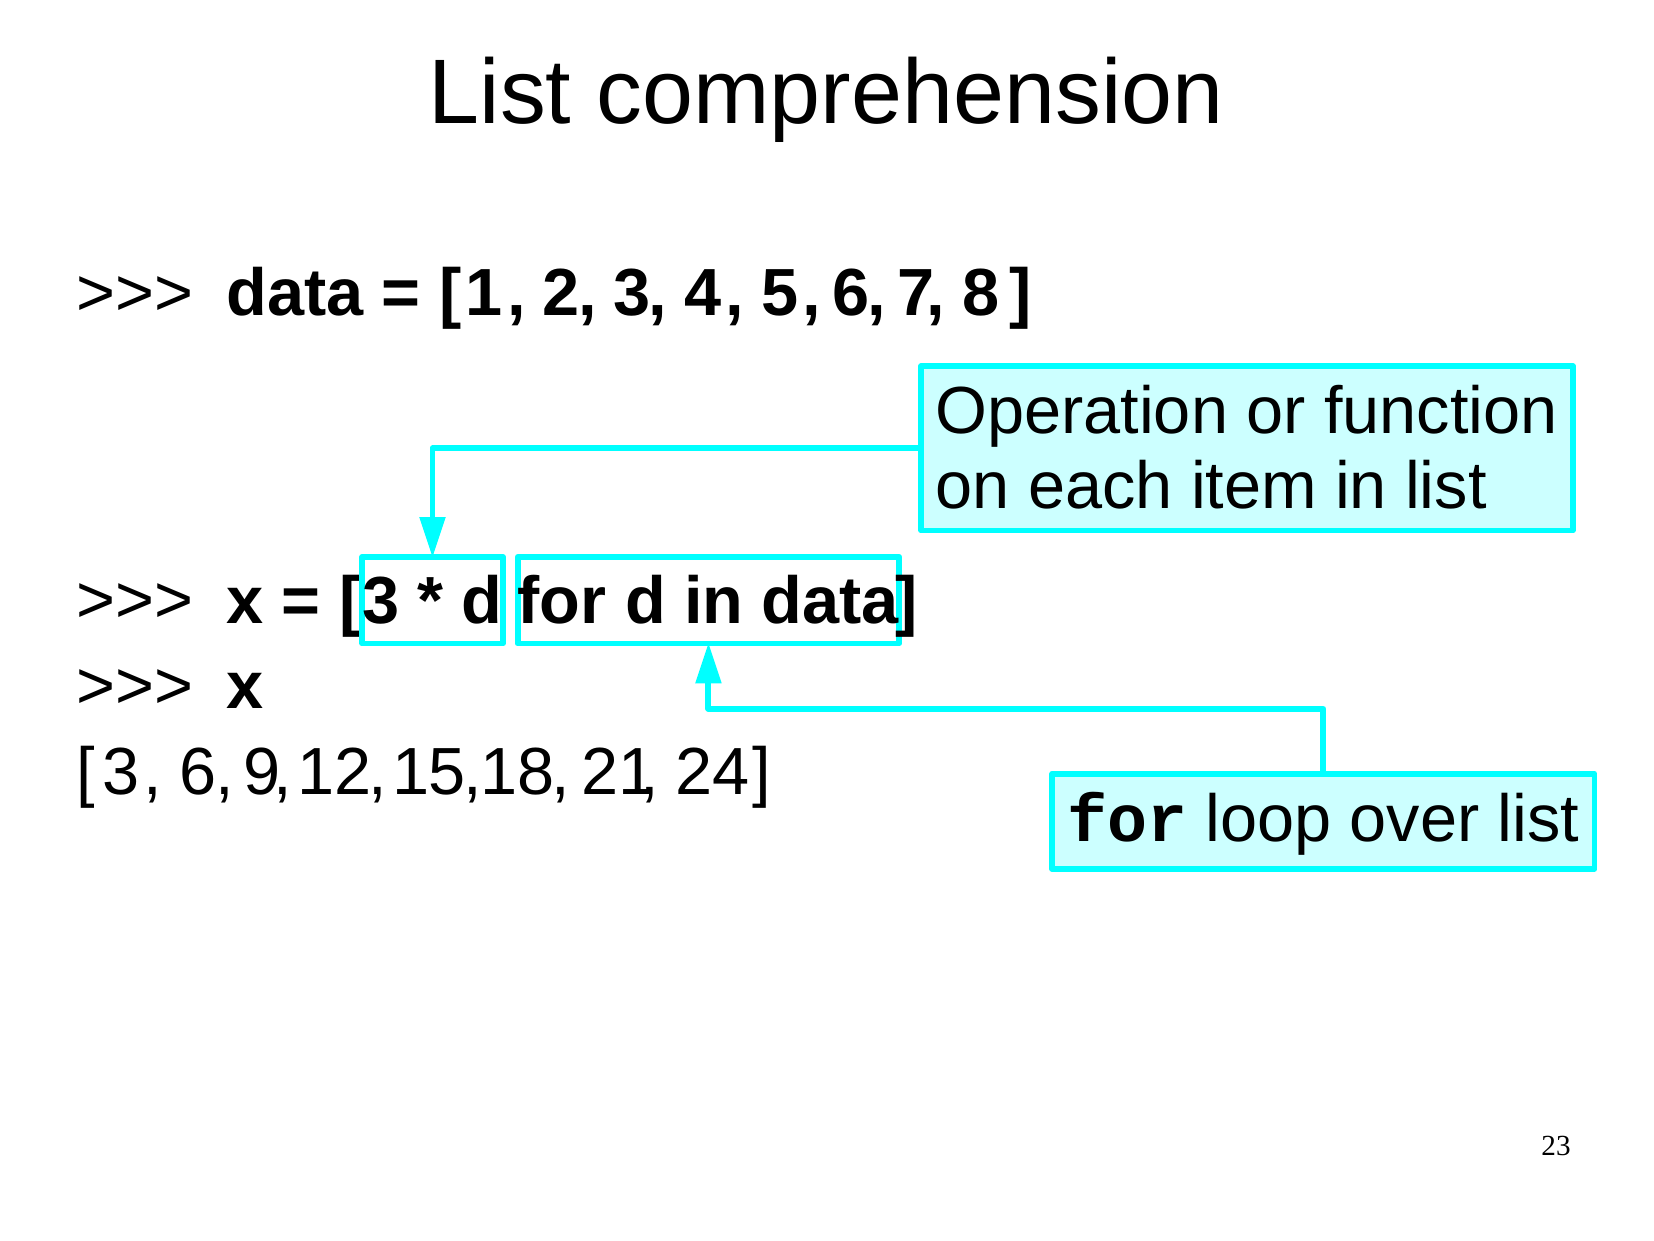

List comprehension
data = [
1
,
2
,
3
,
4
,
5
,
6
,
7
,
8
]
>>>
Operation or function
on each item in list
>>>
x = [
3 * d
for d in data
]
>>>
x
[
3
,
6
,
,
12
,
15
,
18
,
21
,
24
]
9
for loop over list
23